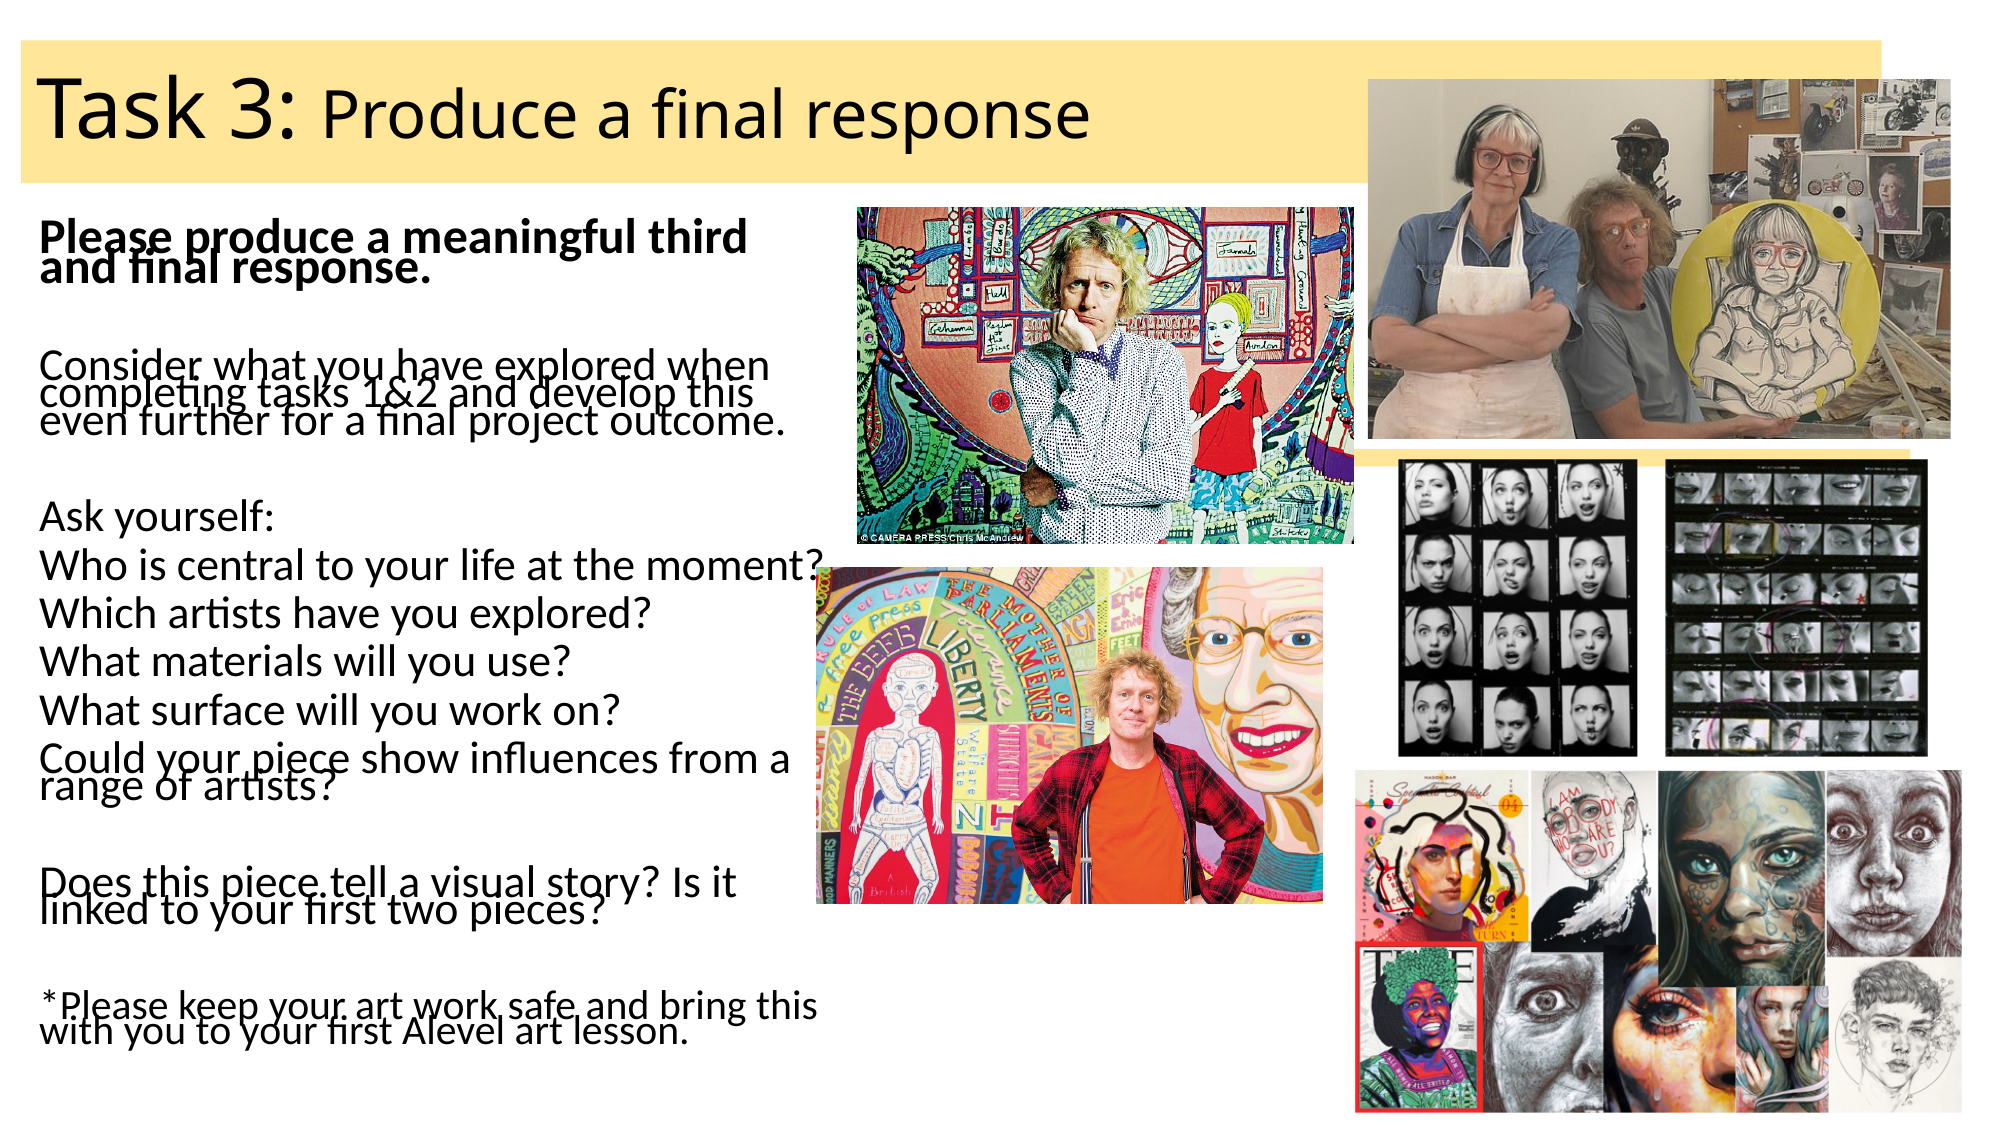

# Task 3: Produce a final response
Please produce a meaningful third and final response.
Consider what you have explored when completing tasks 1&2 and develop this even further for a final project outcome.
Ask yourself:
Who is central to your life at the moment?
Which artists have you explored?
What materials will you use?
What surface will you work on?
Could your piece show influences from a range of artists?
Does this piece tell a visual story? Is it linked to your first two pieces?
*Please keep your art work safe and bring this with you to your first Alevel art lesson.